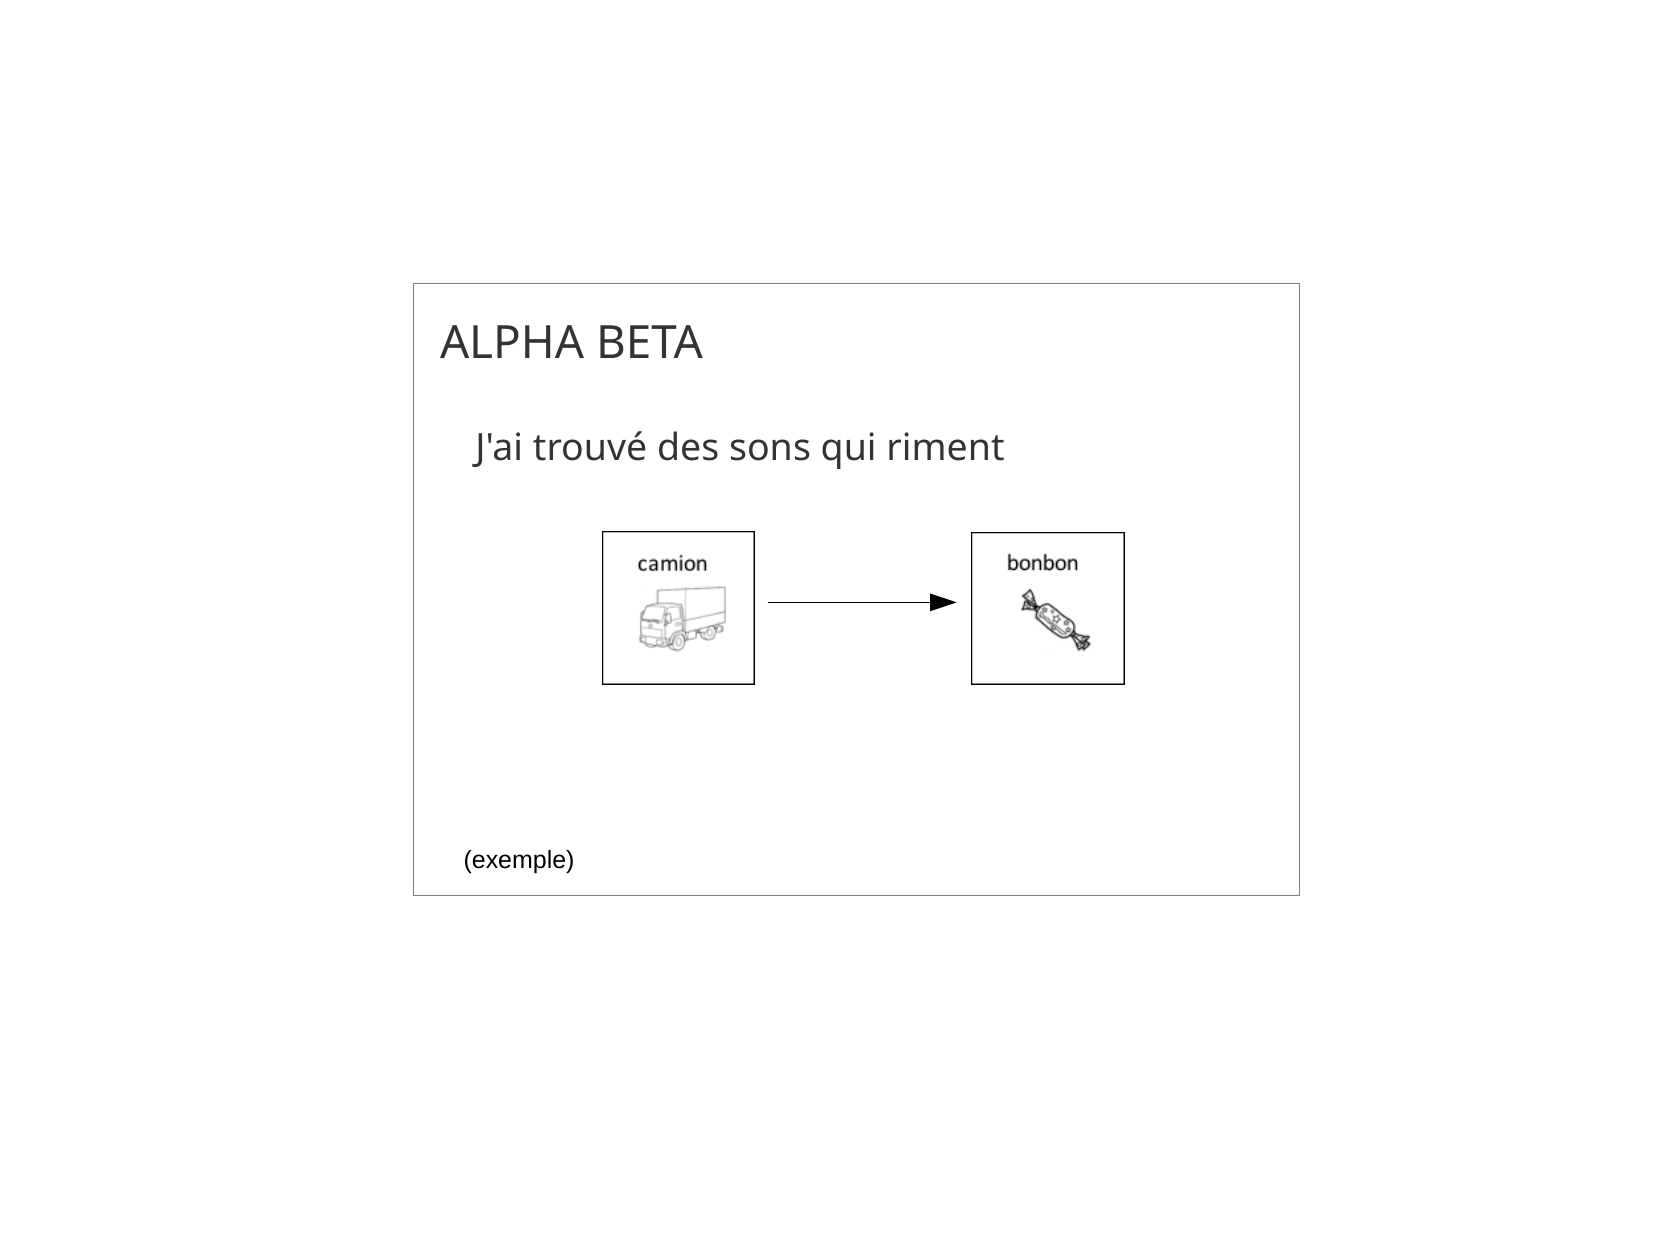

ALPHA BETA
J'ai trouvé des sons qui riment
(exemple)